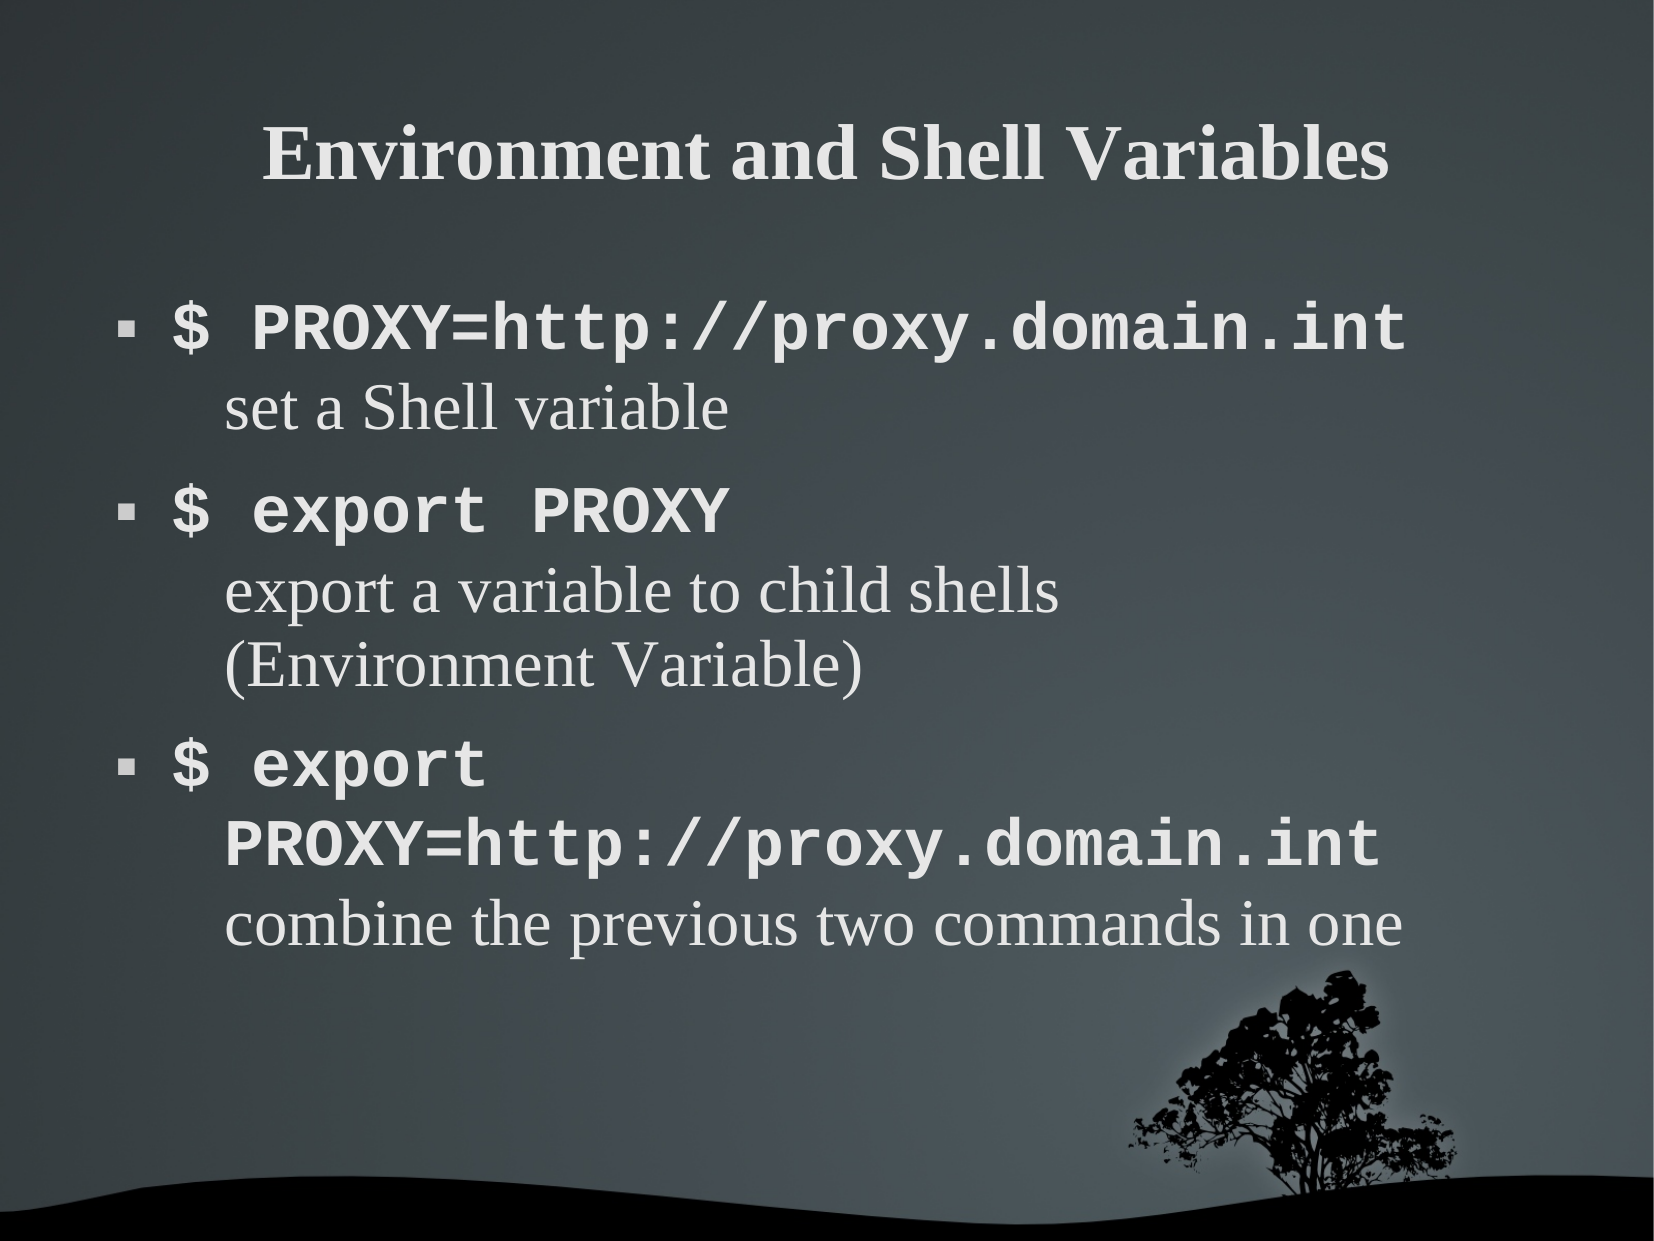

# Environment and Shell Variables
$ PROXY=http://proxy.domain.int
set a Shell variable
$ export PROXY
export a variable to child shells
(Environment Variable)
$ export PROXY=http://proxy.domain.int
combine the previous two commands in one